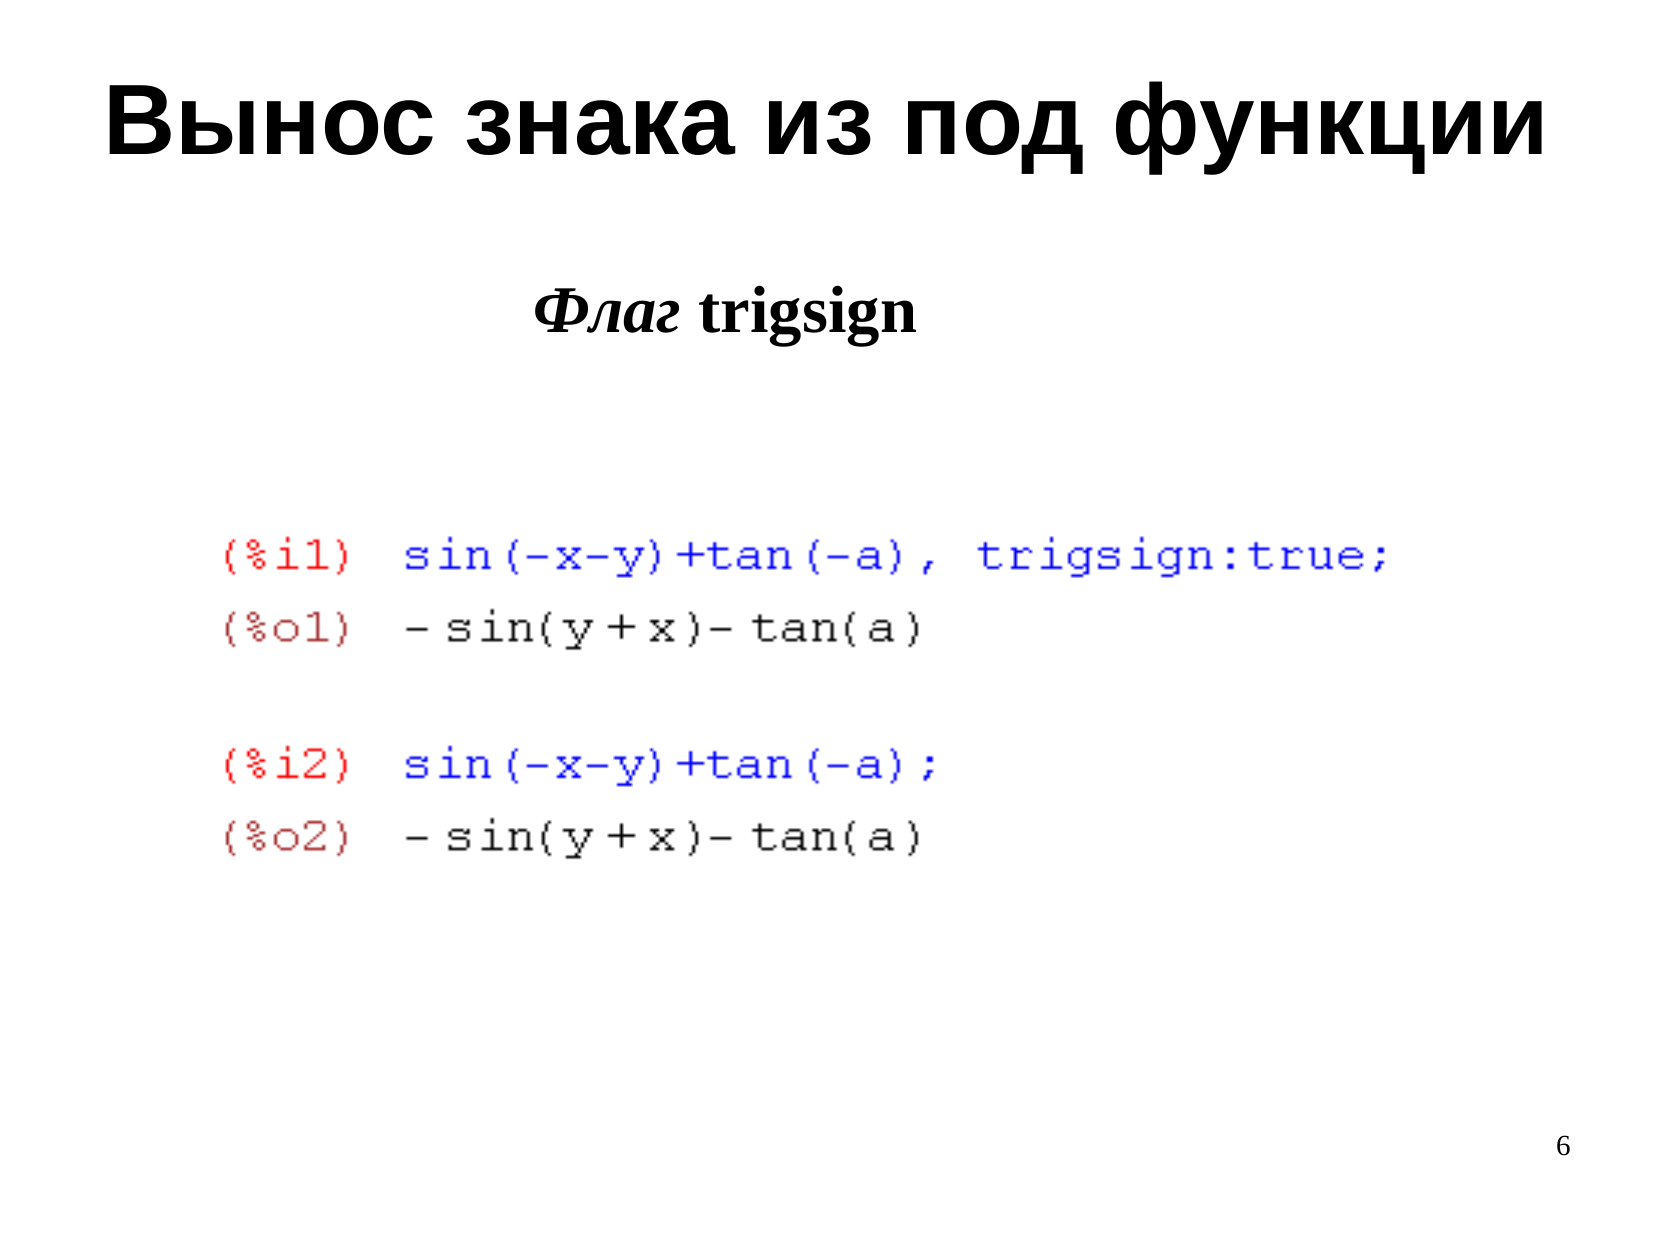

Вынос знака из под функции
 Флаг trigsign
6